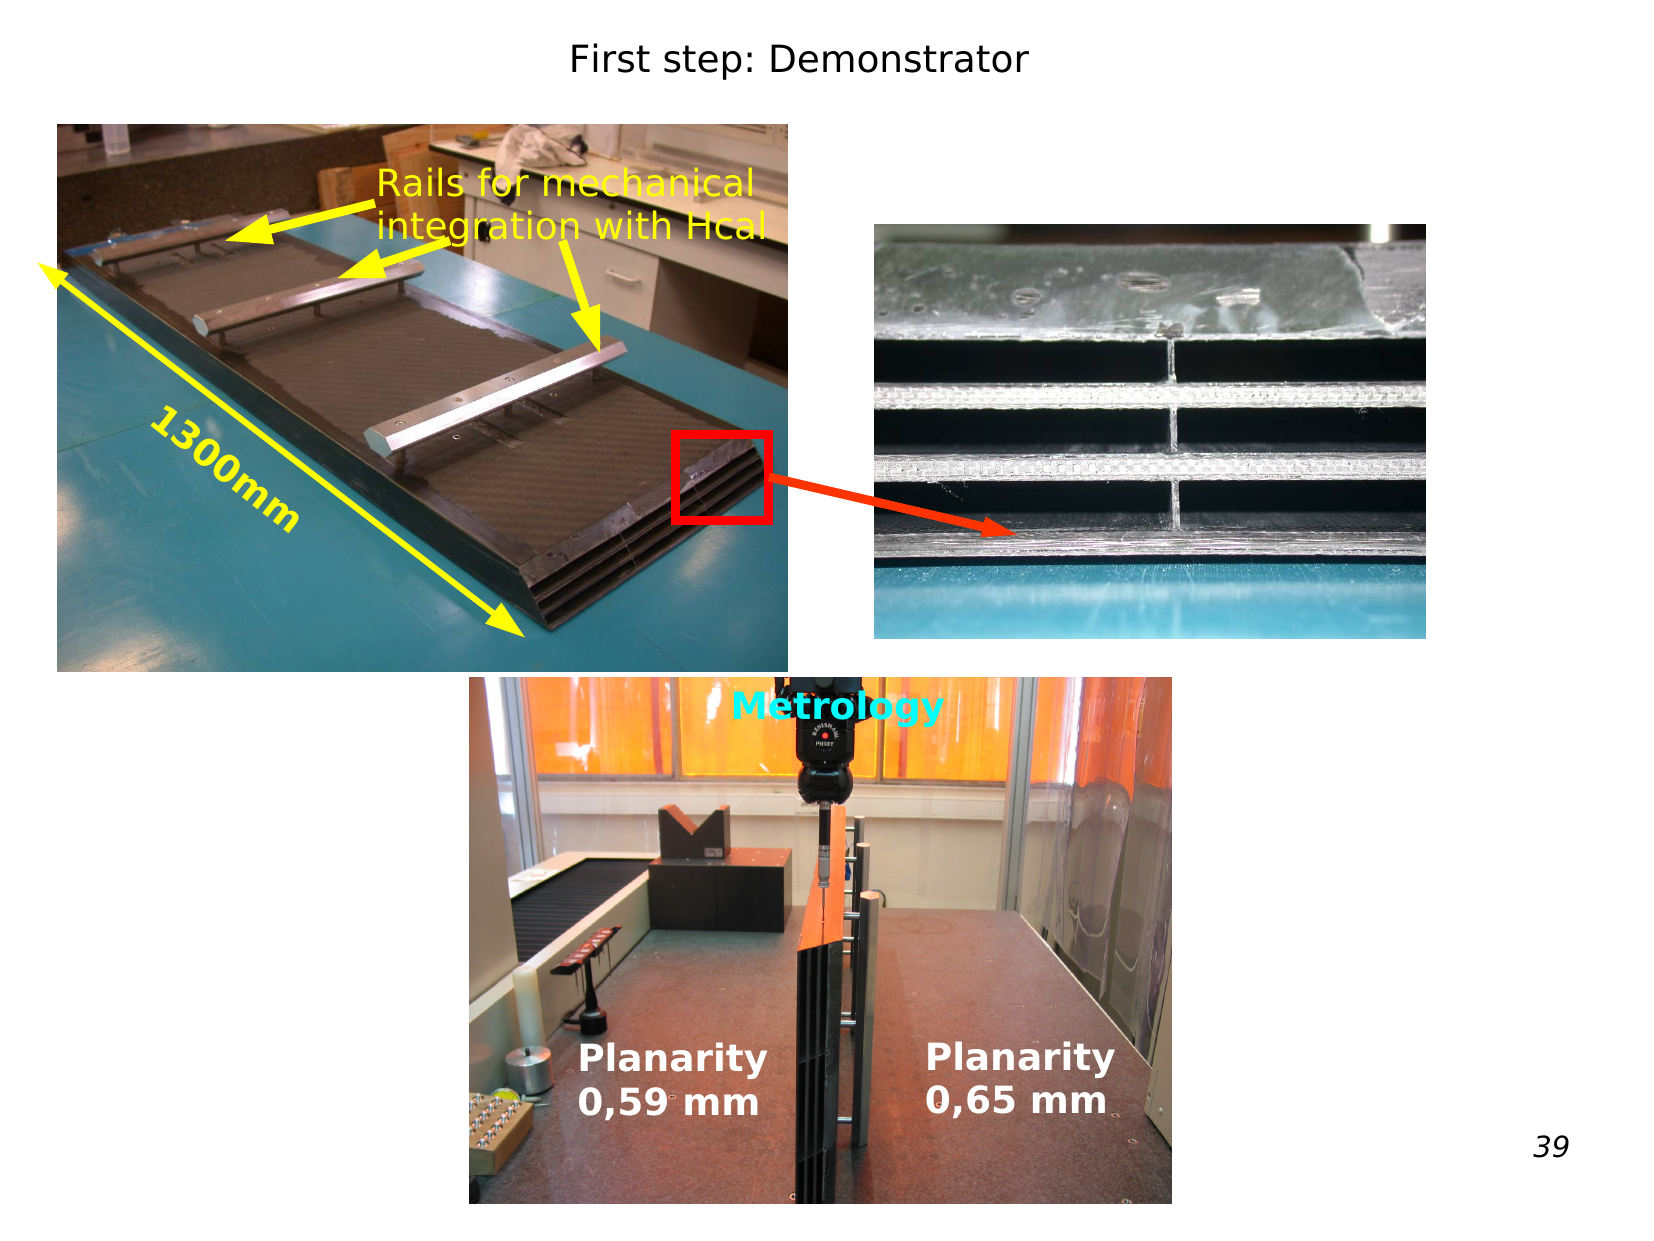

First step: Demonstrator
Rails for mechanical
integration with Hcal
1300mm
Metrology
Planarity
0,65 mm
Planarity
0,59 mm
Comite d'evaluation
39